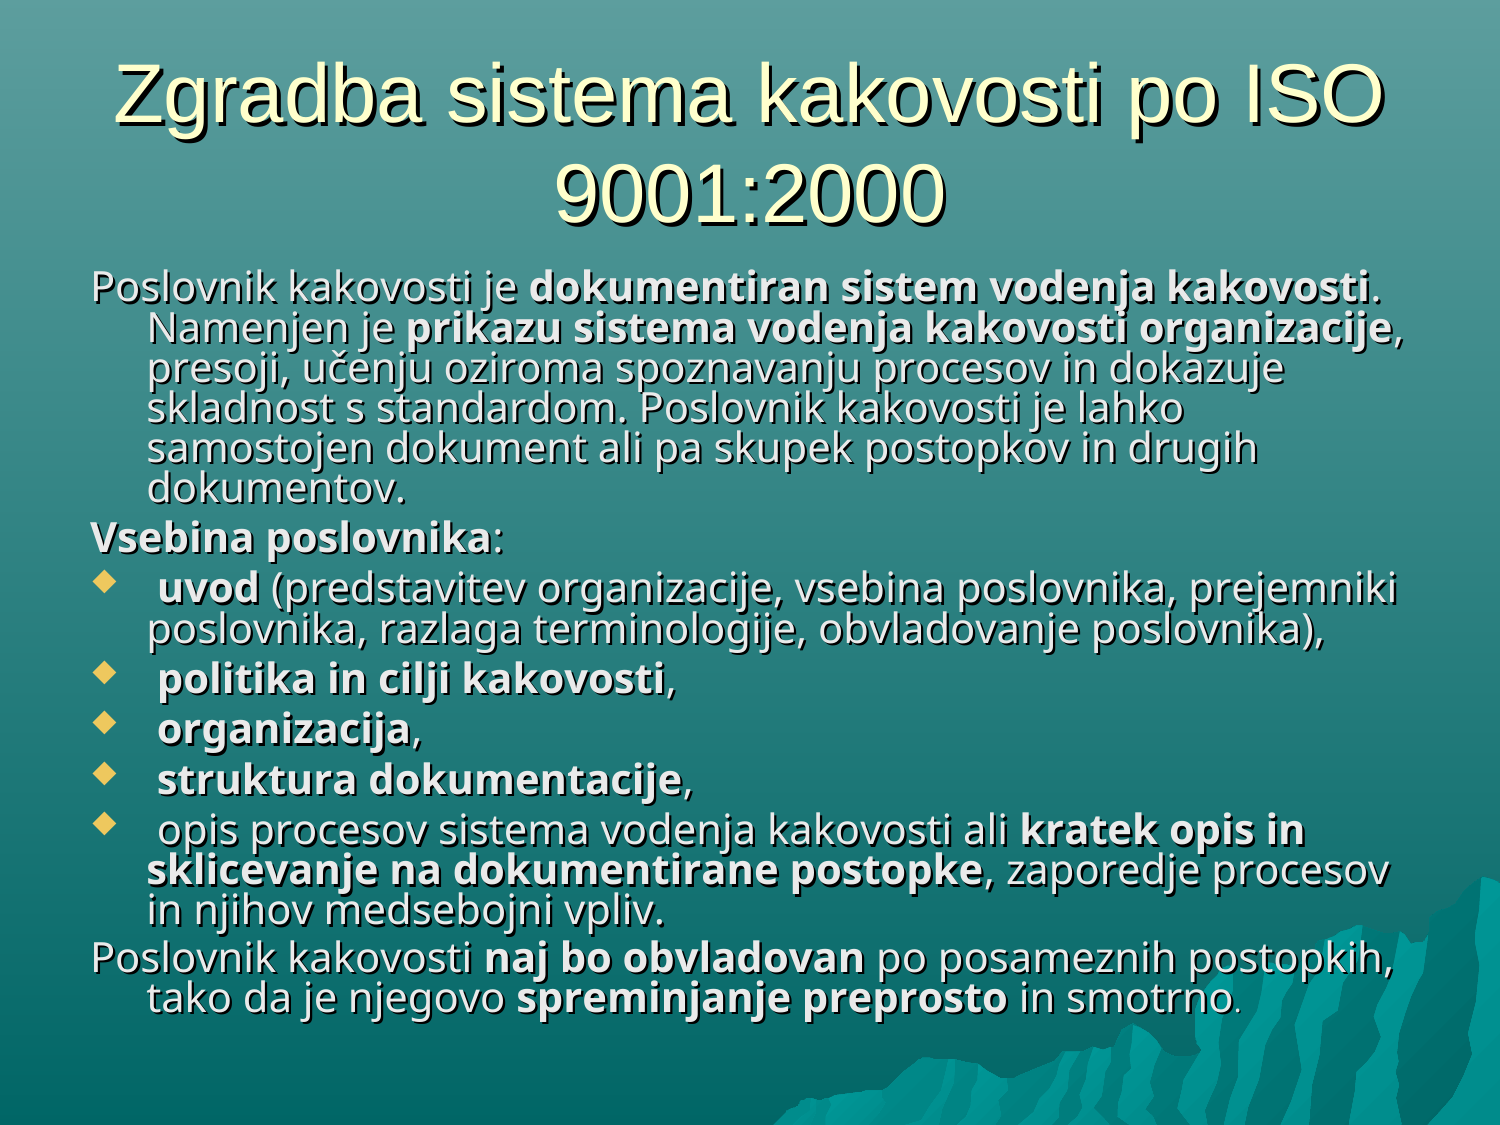

# Zgradba sistema kakovosti po ISO 9001:2000
Poslovnik kakovosti je dokumentiran sistem vodenja kakovosti. Namenjen je prikazu sistema vodenja kakovosti organizacije, presoji, učenju oziroma spoznavanju procesov in dokazuje skladnost s standardom. Poslovnik kakovosti je lahko samostojen dokument ali pa skupek postopkov in drugih dokumentov.
Vsebina poslovnika:
 uvod (predstavitev organizacije, vsebina poslovnika, prejemniki poslovnika, razlaga terminologije, obvladovanje poslovnika),
 politika in cilji kakovosti,
 organizacija,
 struktura dokumentacije,
 opis procesov sistema vodenja kakovosti ali kratek opis in sklicevanje na dokumentirane postopke, zaporedje procesov in njihov medsebojni vpliv.
Poslovnik kakovosti naj bo obvladovan po posameznih postopkih, tako da je njegovo spreminjanje preprosto in smotrno.